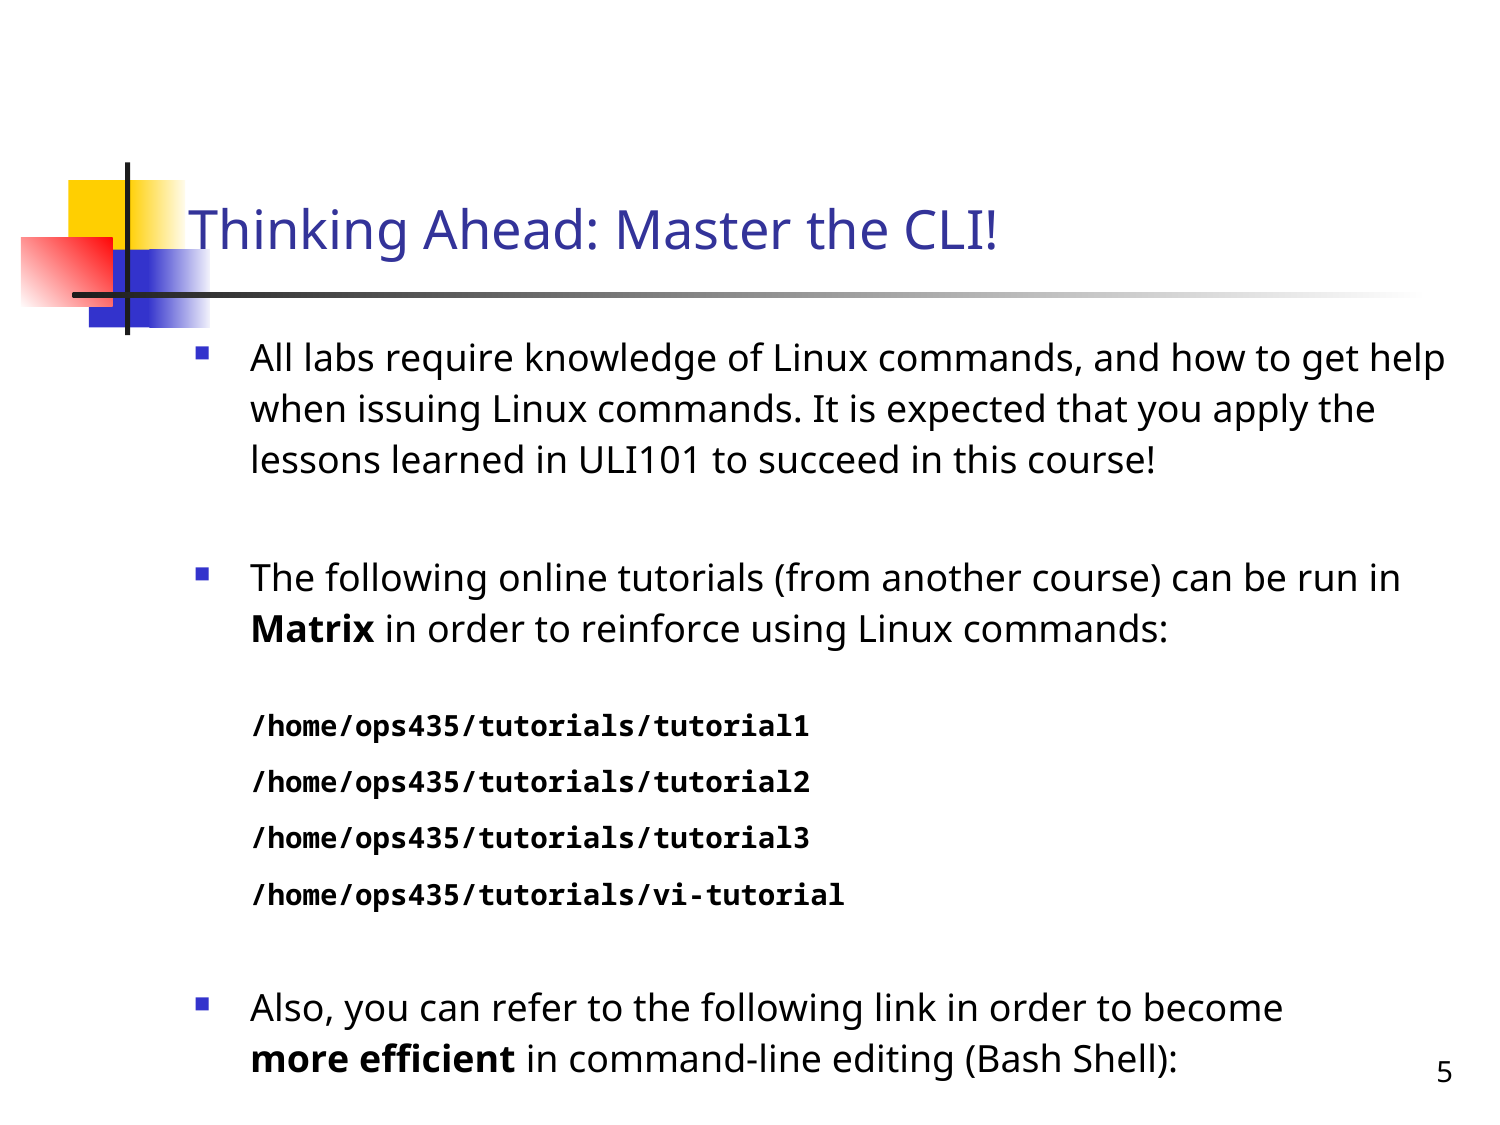

# Thinking Ahead: Master the CLI!
All labs require knowledge of Linux commands, and how to get help when issuing Linux commands. It is expected that you apply the lessons learned in ULI101 to succeed in this course!
The following online tutorials (from another course) can be run in Matrix in order to reinforce using Linux commands:
/home/ops435/tutorials/tutorial1
/home/ops435/tutorials/tutorial2
/home/ops435/tutorials/tutorial3
/home/ops435/tutorials/vi-tutorial
Also, you can refer to the following link in order to become
more efficient in command-line editing (Bash Shell):
http://www.skorks.com/2009/09/bash-shortcuts-for-maximum-productivity/
5